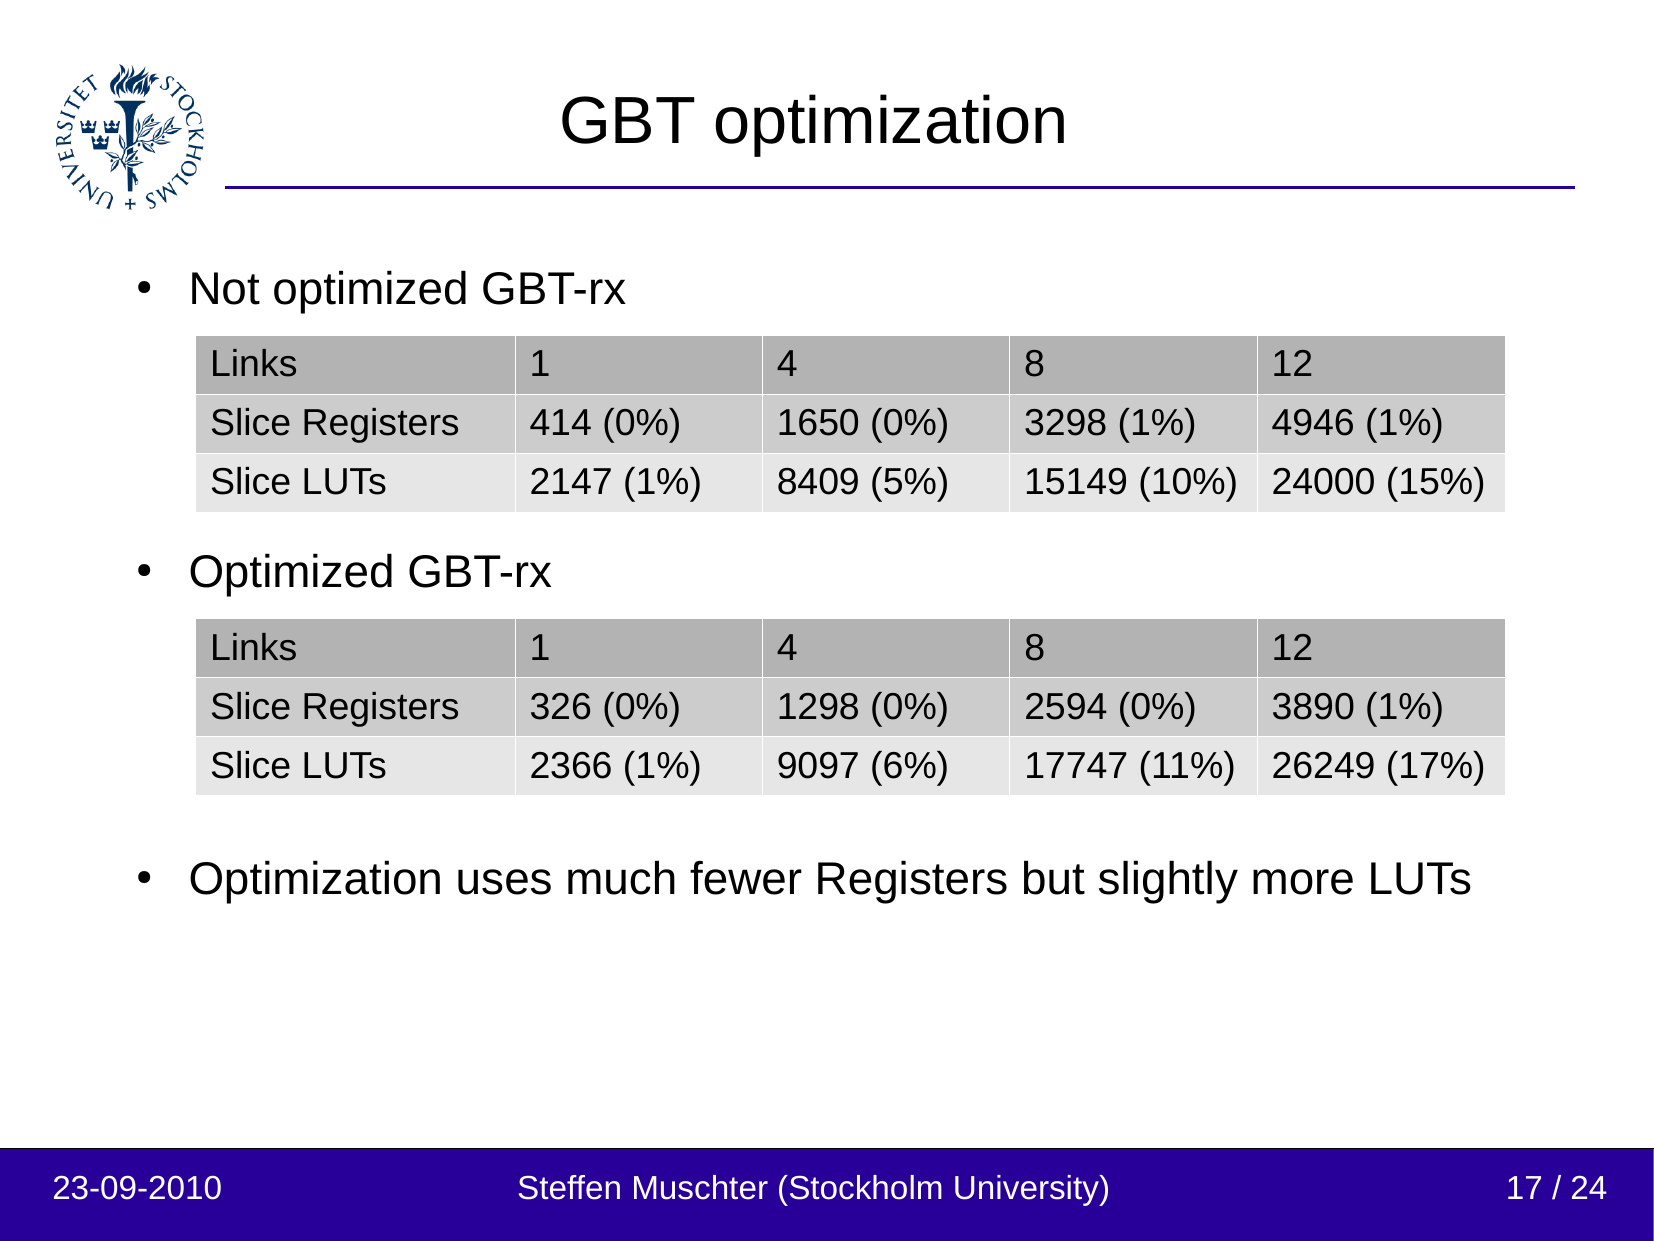

GBT optimization
Not optimized GBT-rx
| Links | 1 | 4 | 8 | 12 |
| --- | --- | --- | --- | --- |
| Slice Registers | 414 (0%) | 1650 (0%) | 3298 (1%) | 4946 (1%) |
| Slice LUTs | 2147 (1%) | 8409 (5%) | 15149 (10%) | 24000 (15%) |
Optimized GBT-rx
| Links | 1 | 4 | 8 | 12 |
| --- | --- | --- | --- | --- |
| Slice Registers | 326 (0%) | 1298 (0%) | 2594 (0%) | 3890 (1%) |
| Slice LUTs | 2366 (1%) | 9097 (6%) | 17747 (11%) | 26249 (17%) |
Optimization uses much fewer Registers but slightly more LUTs
17 / 24